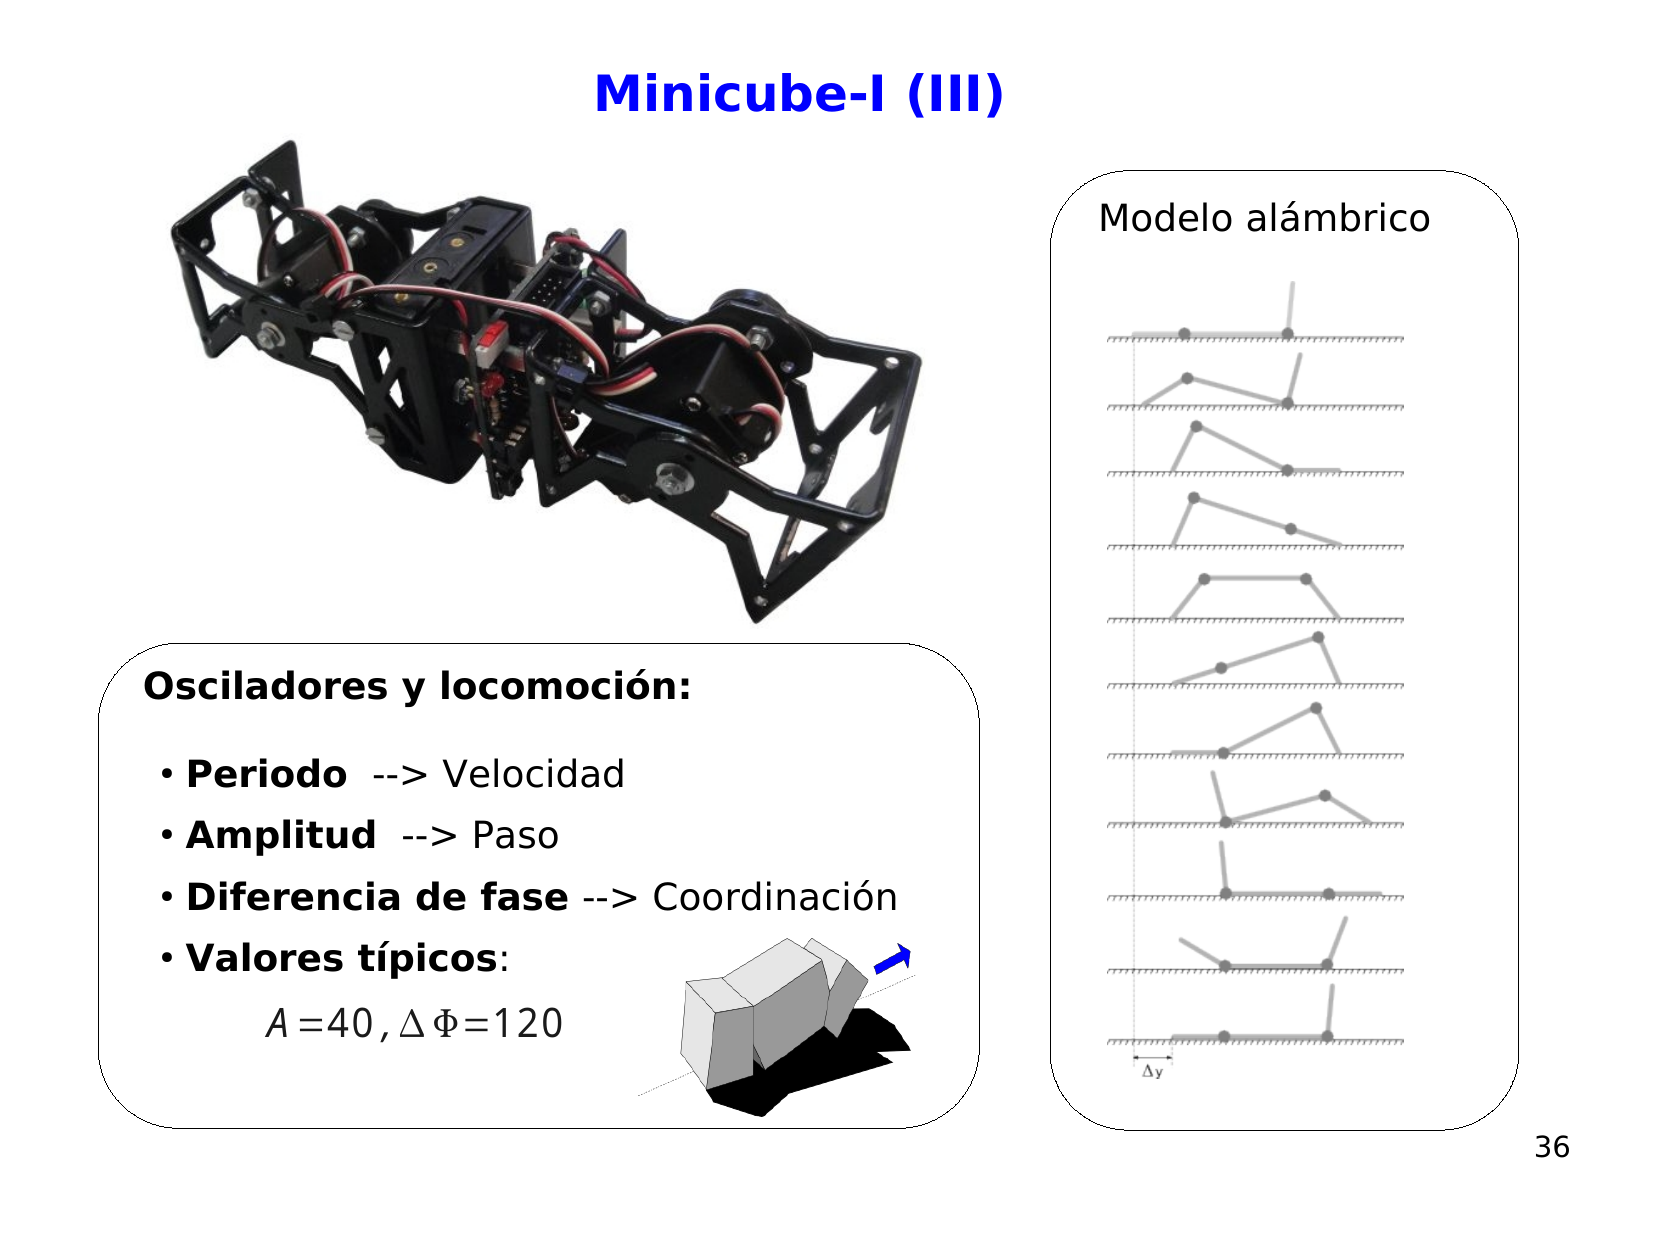

Minicube-I (III)
Modelo alámbrico
Osciladores y locomoción:
 Periodo --> Velocidad
 Amplitud --> Paso
 Diferencia de fase --> Coordinación
 Valores típicos:
36